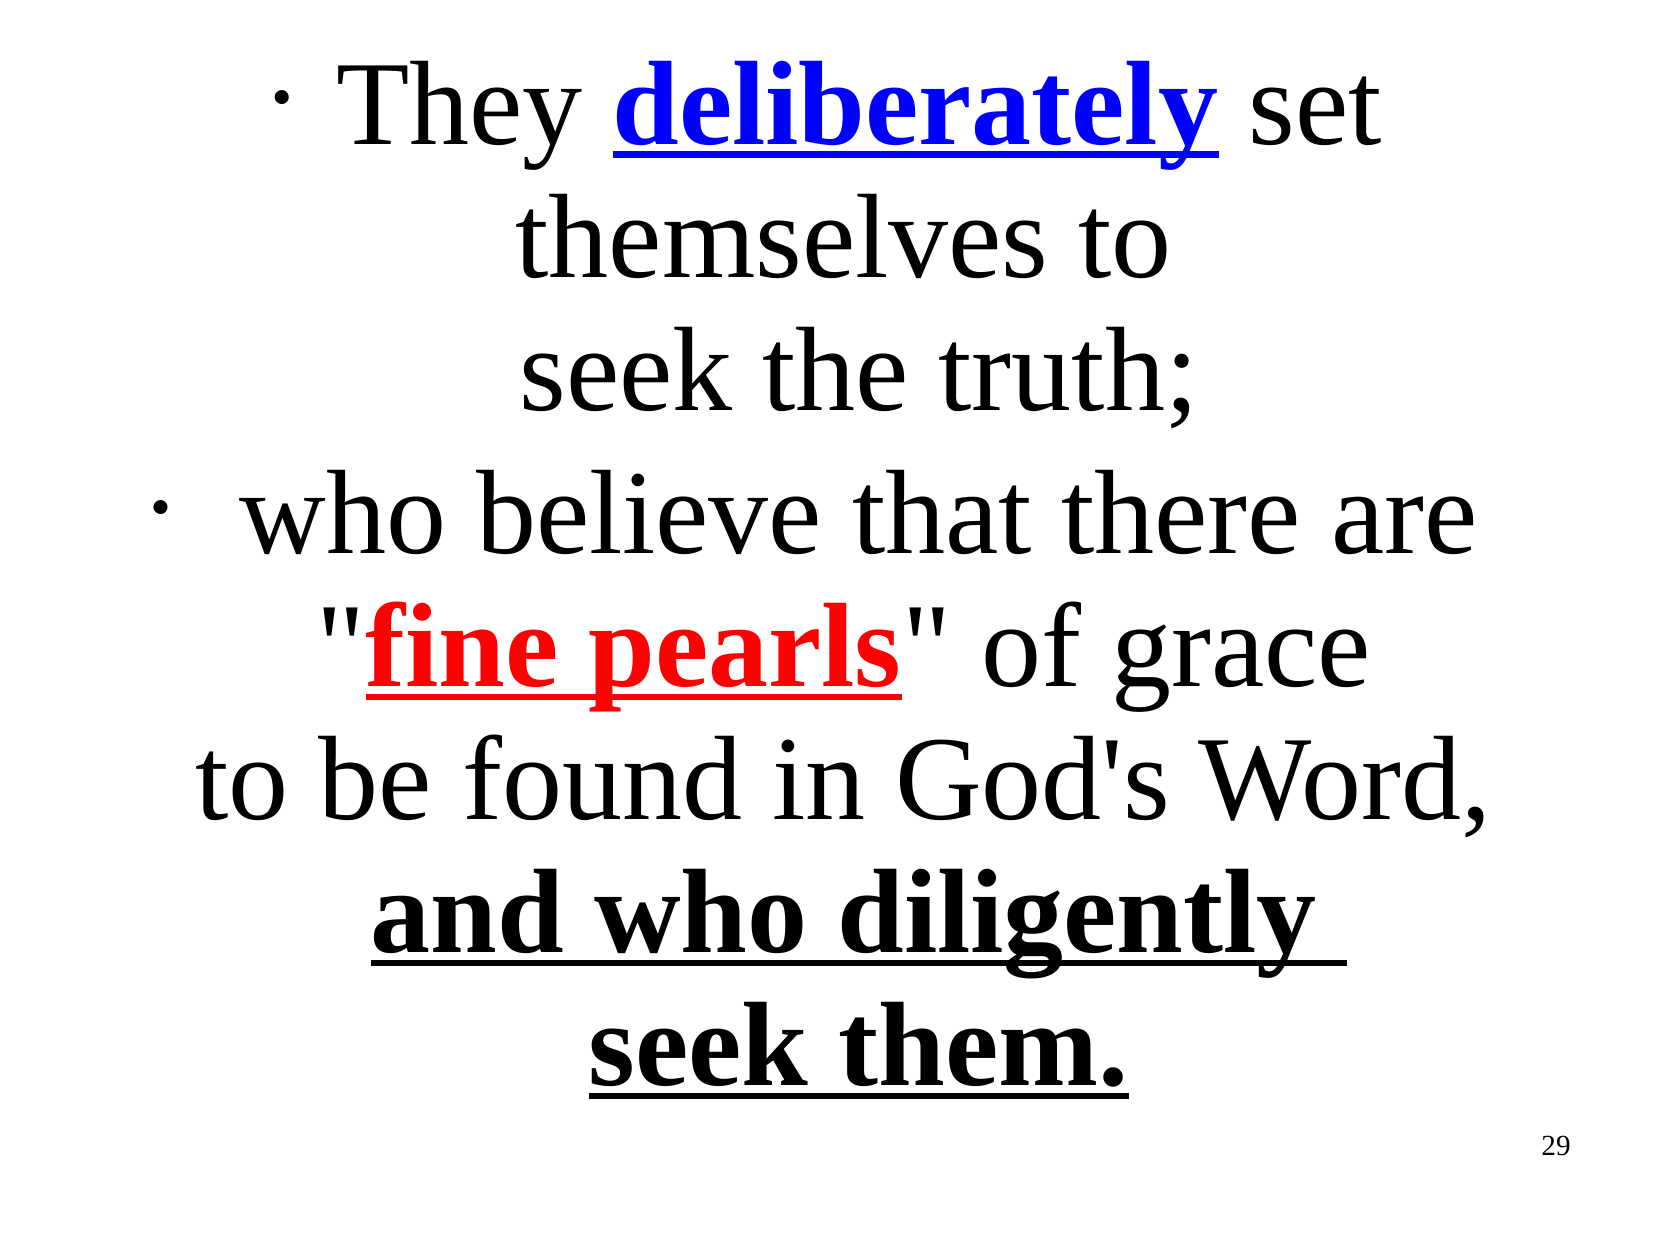

# They deliberately set themselves to seek the truth;
 who believe that there are
"fine pearls" of grace
to be found in God's Word,
and who diligently
seek them.
29